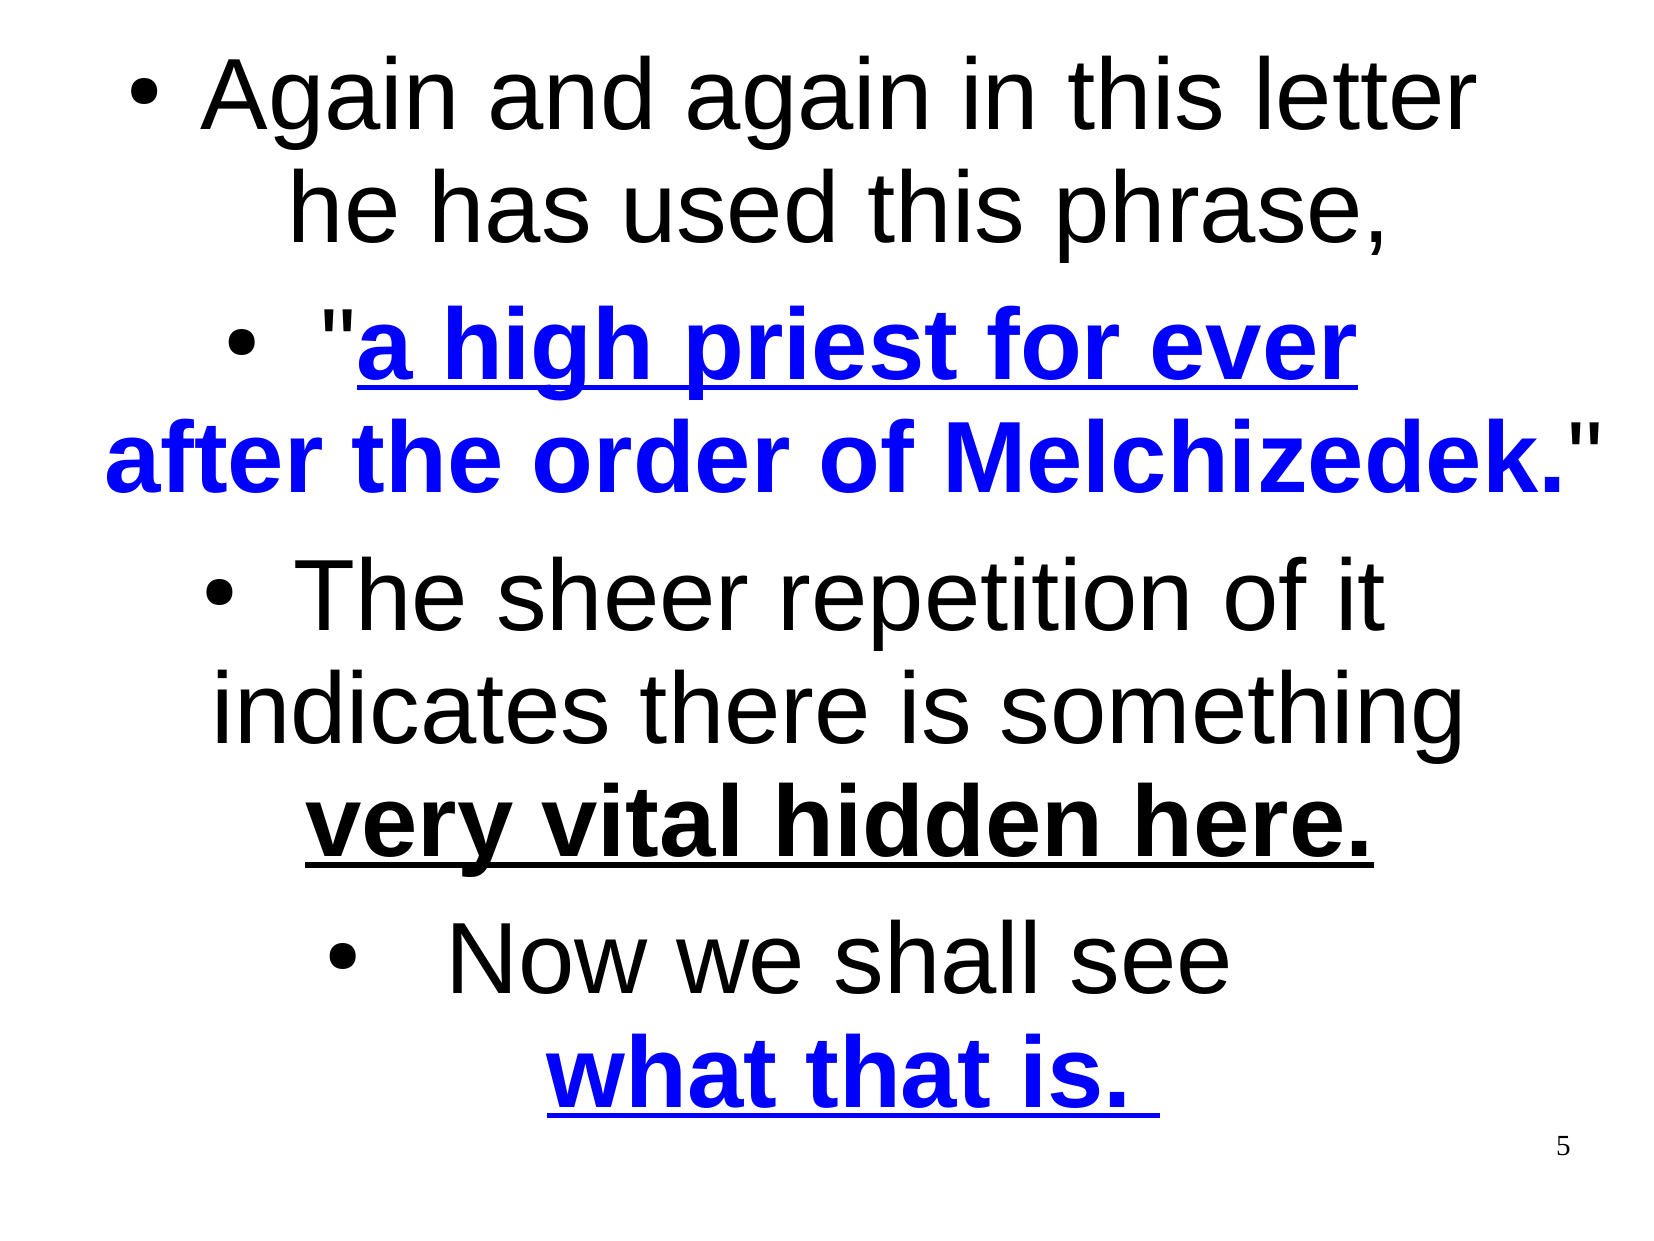

# Again and again in this letter he has used this phrase,
"a high priest for ever
after the order of Melchizedek."
The sheer repetition of it
indicates there is something
very vital hidden here.
Now we shall see
what that is.
5